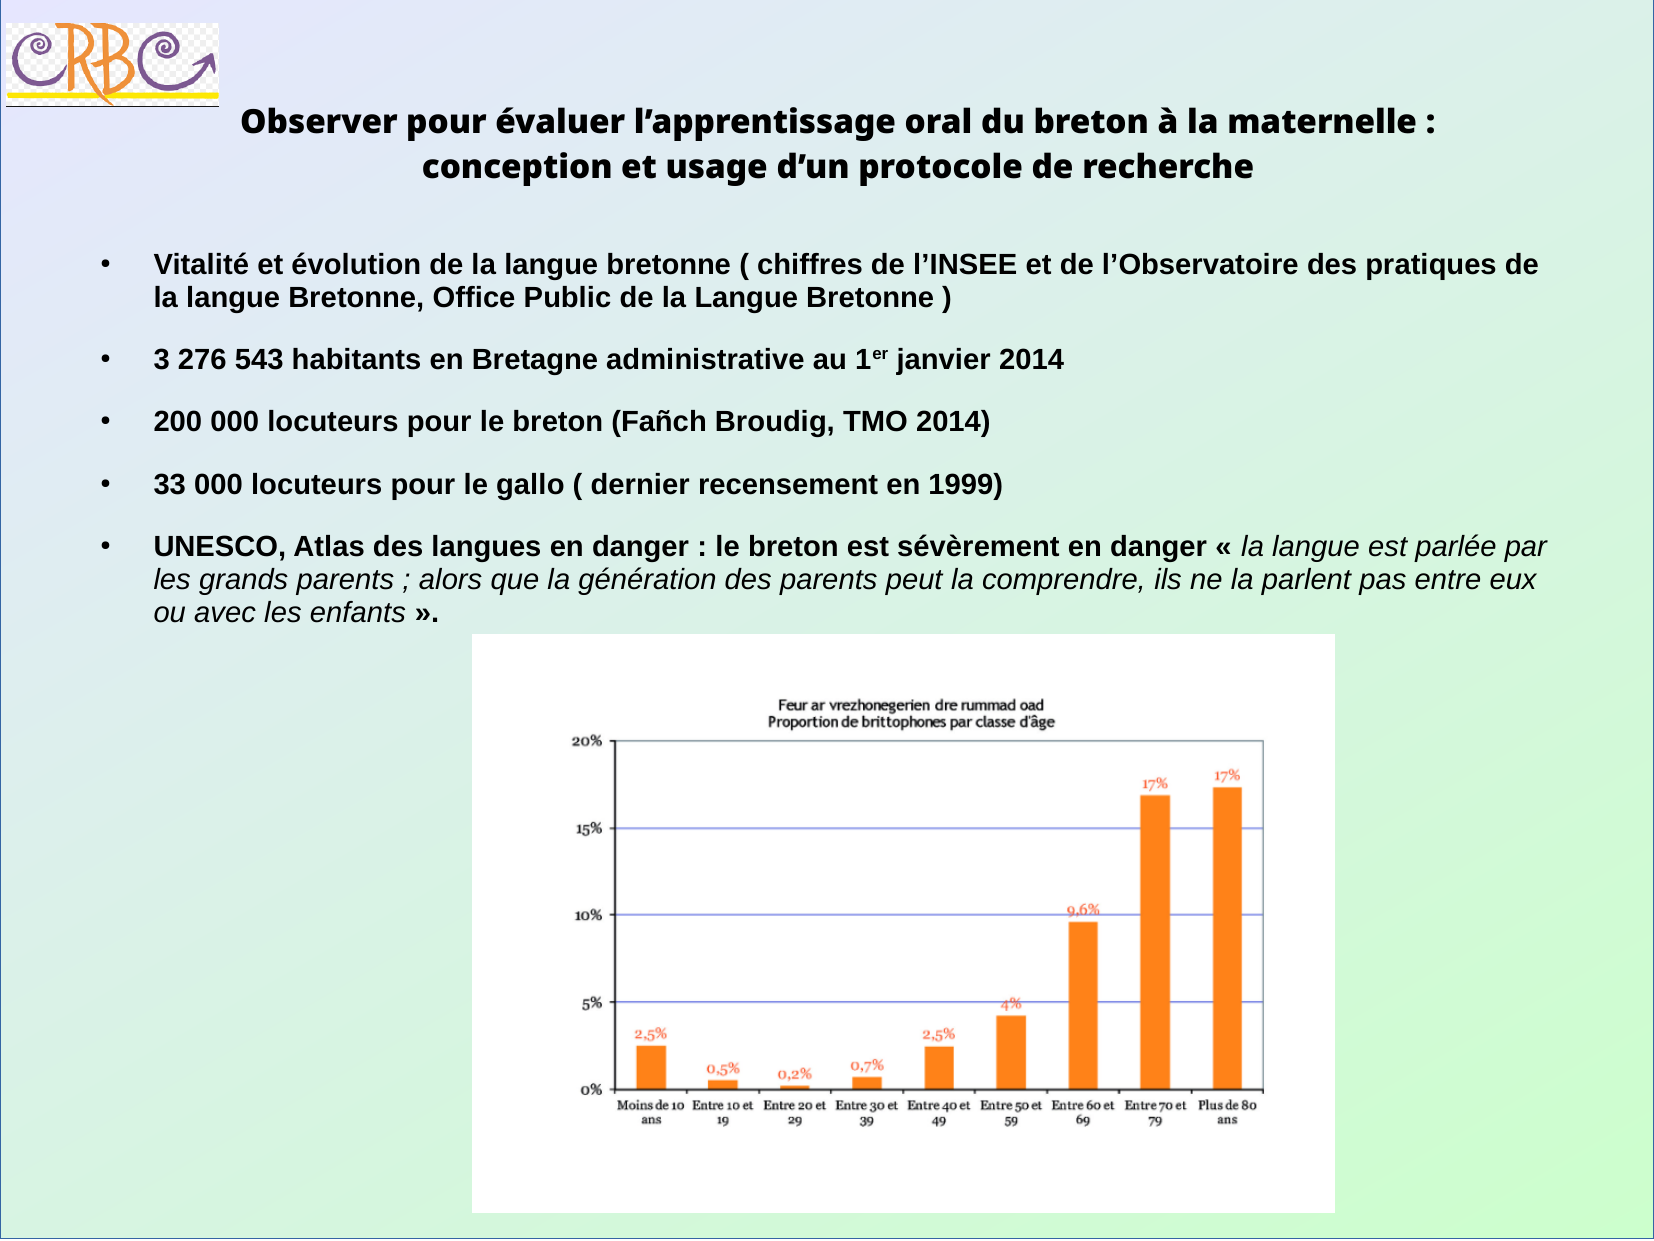

# Observer pour évaluer l’apprentissage oral du breton à la maternelle : conception et usage d’un protocole de recherche
Vitalité et évolution de la langue bretonne ( chiffres de l’INSEE et de l’Observatoire des pratiques de la langue Bretonne, Office Public de la Langue Bretonne )
3 276 543 habitants en Bretagne administrative au 1er janvier 2014
200 000 locuteurs pour le breton (Fañch Broudig, TMO 2014)
33 000 locuteurs pour le gallo ( dernier recensement en 1999)
UNESCO, Atlas des langues en danger : le breton est sévèrement en danger « la langue est parlée par les grands parents ; alors que la génération des parents peut la comprendre, ils ne la parlent pas entre eux ou avec les enfants ».